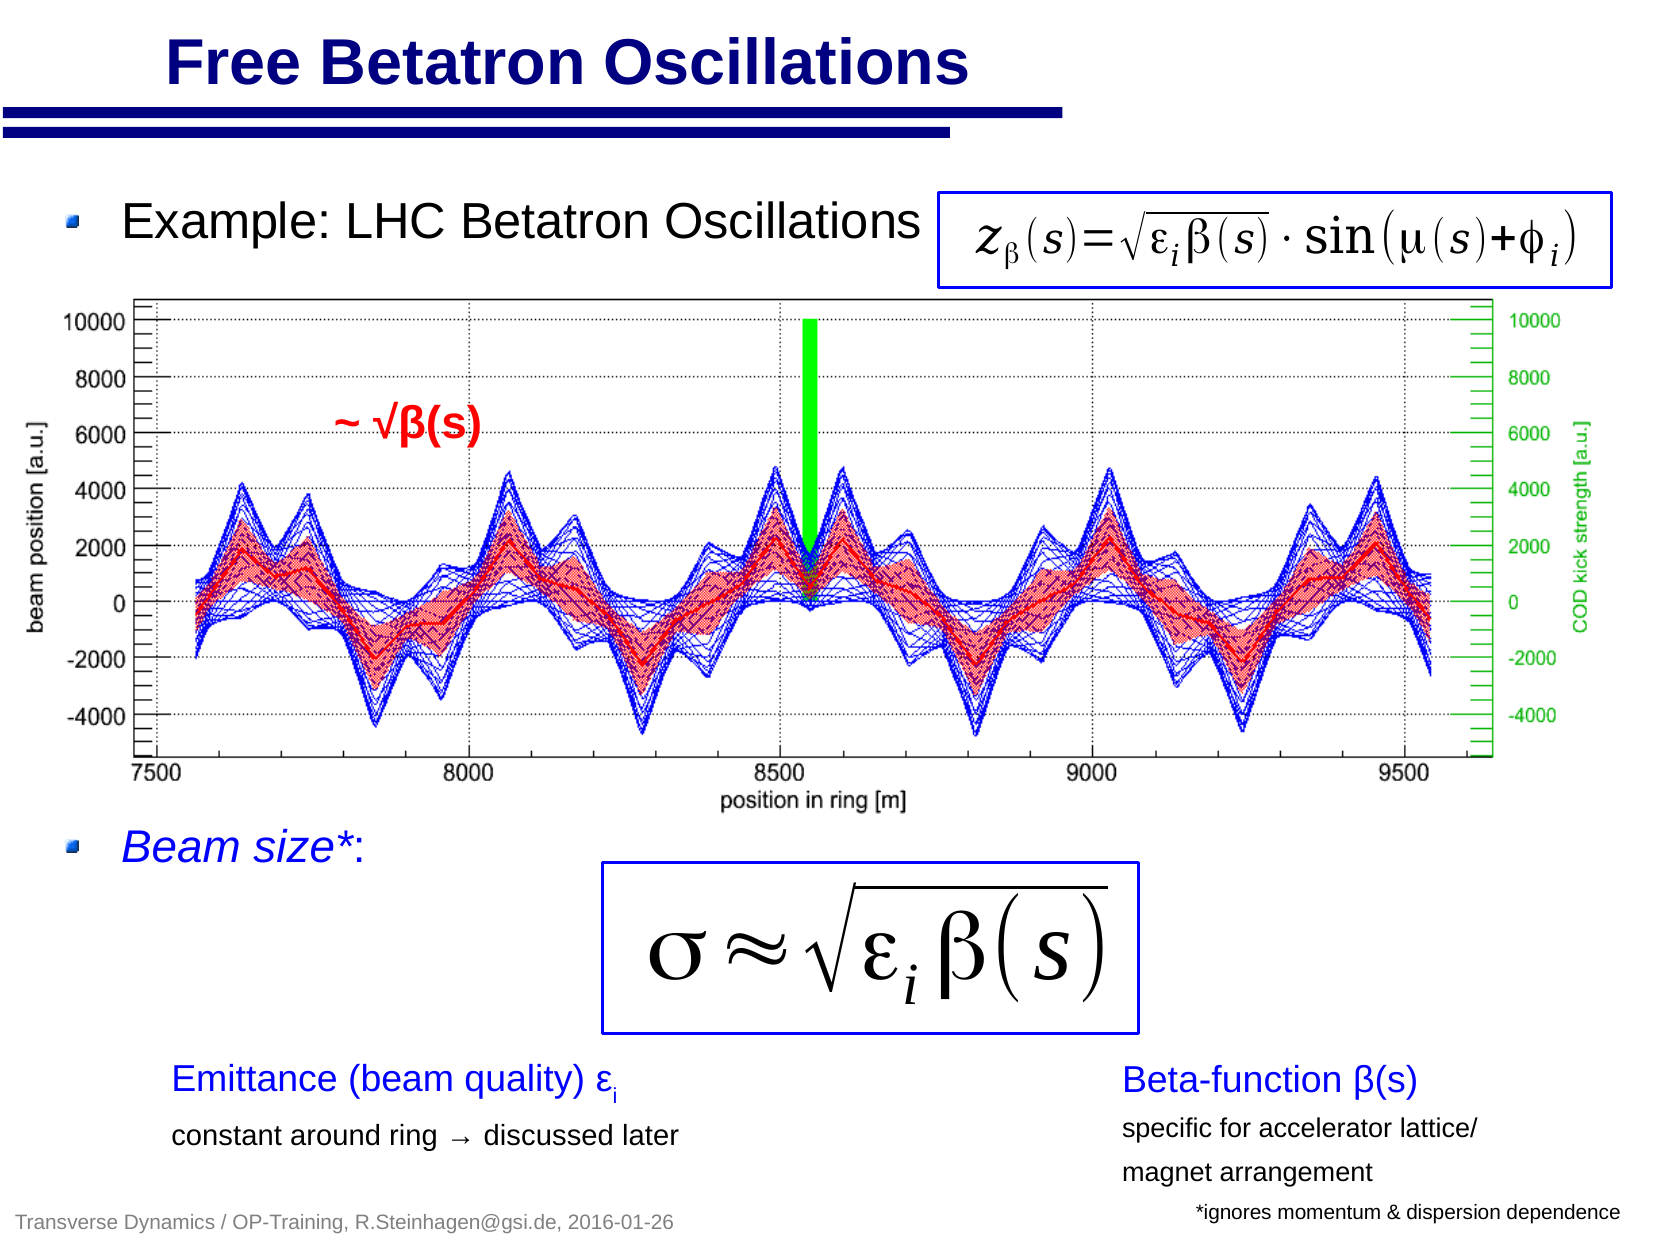

# Free Betatron Oscillations
Example: LHC Betatron Oscillations
Beam size*:
~ √β(s)
vertical orbit [mm]
position in ring [m]
Emittance (beam quality) εi
constant around ring → discussed later
Beta-function β(s)
specific for accelerator lattice/
magnet arrangement
*ignores momentum & dispersion dependence